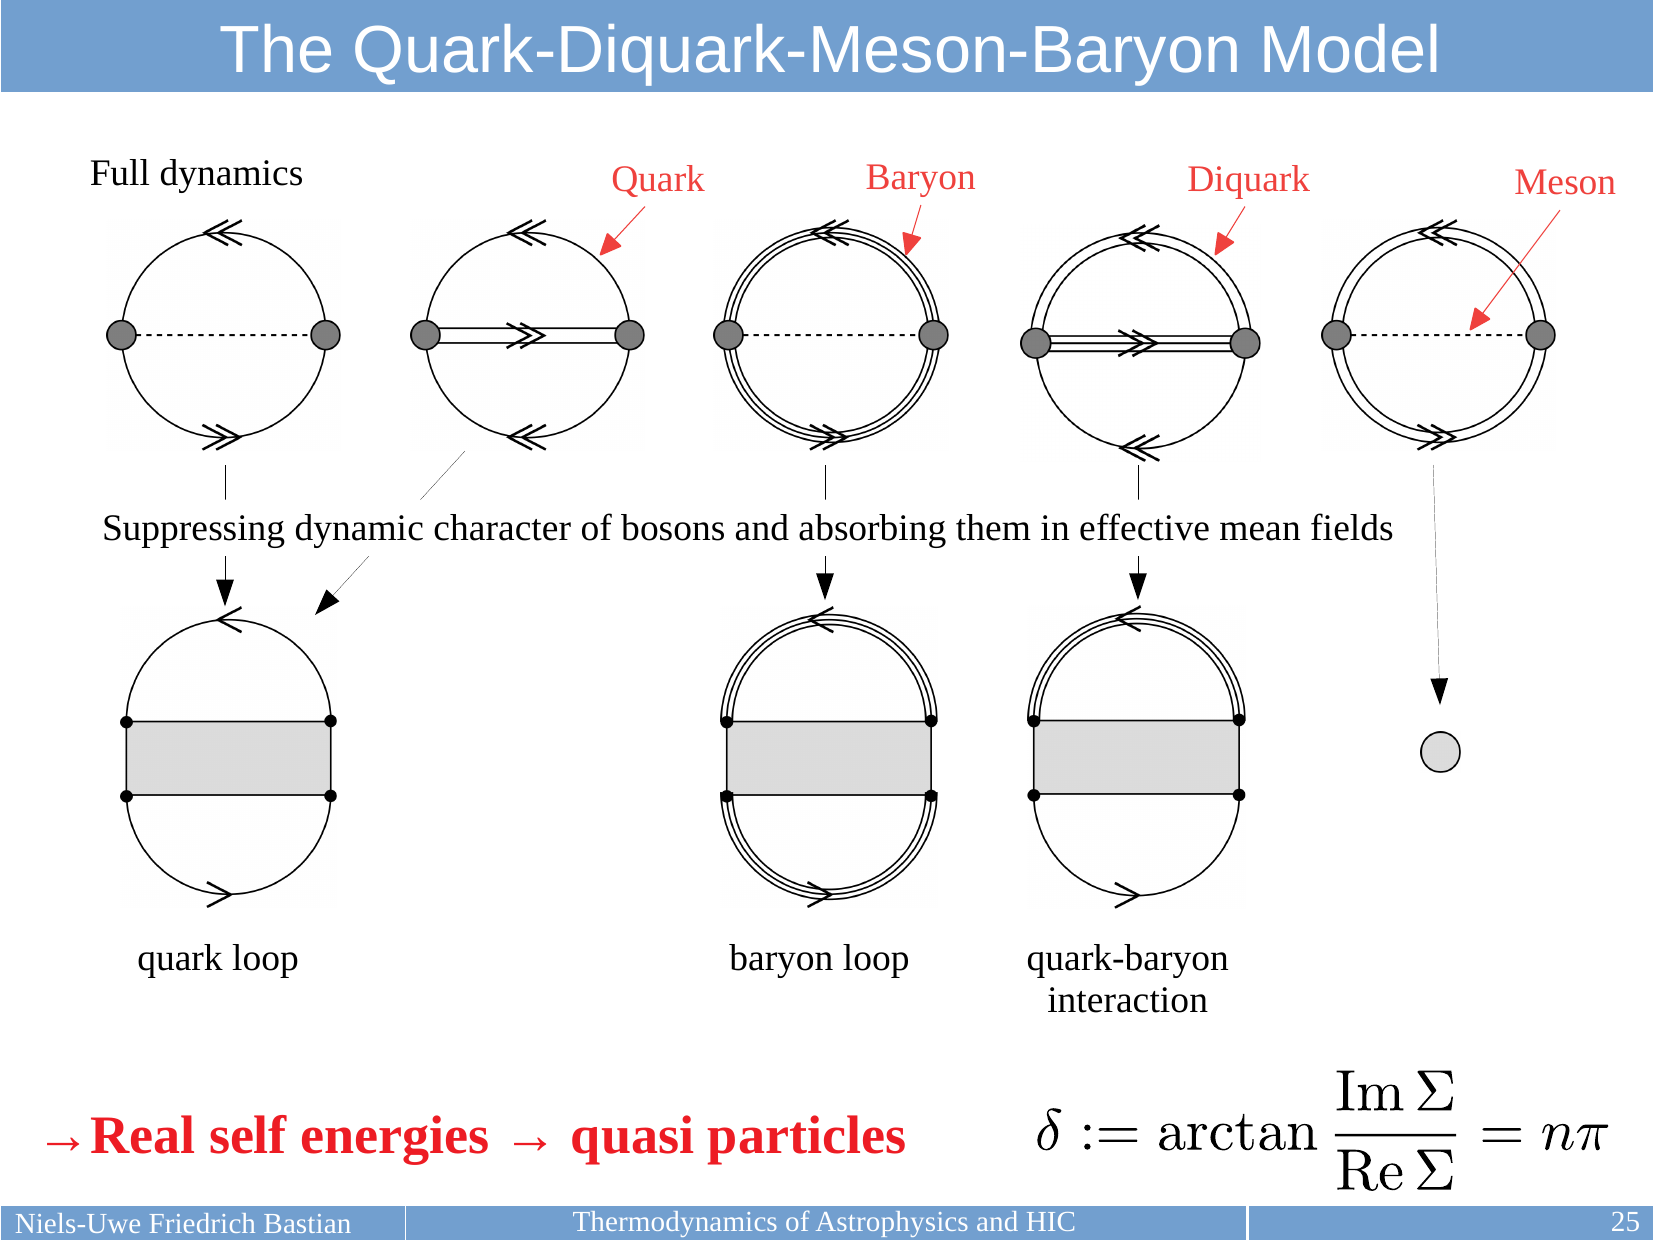

# The Quark-Diquark-Meson-Baryon Model
Full dynamics
Baryon
Quark
Diquark
Meson
Suppressing dynamic character of bosons and absorbing them in effective mean fields
quark loop
baryon loop
quark-baryon
interaction
→Real self energies → quasi particles
Thermodynamics of Astrophysics and HIC
25